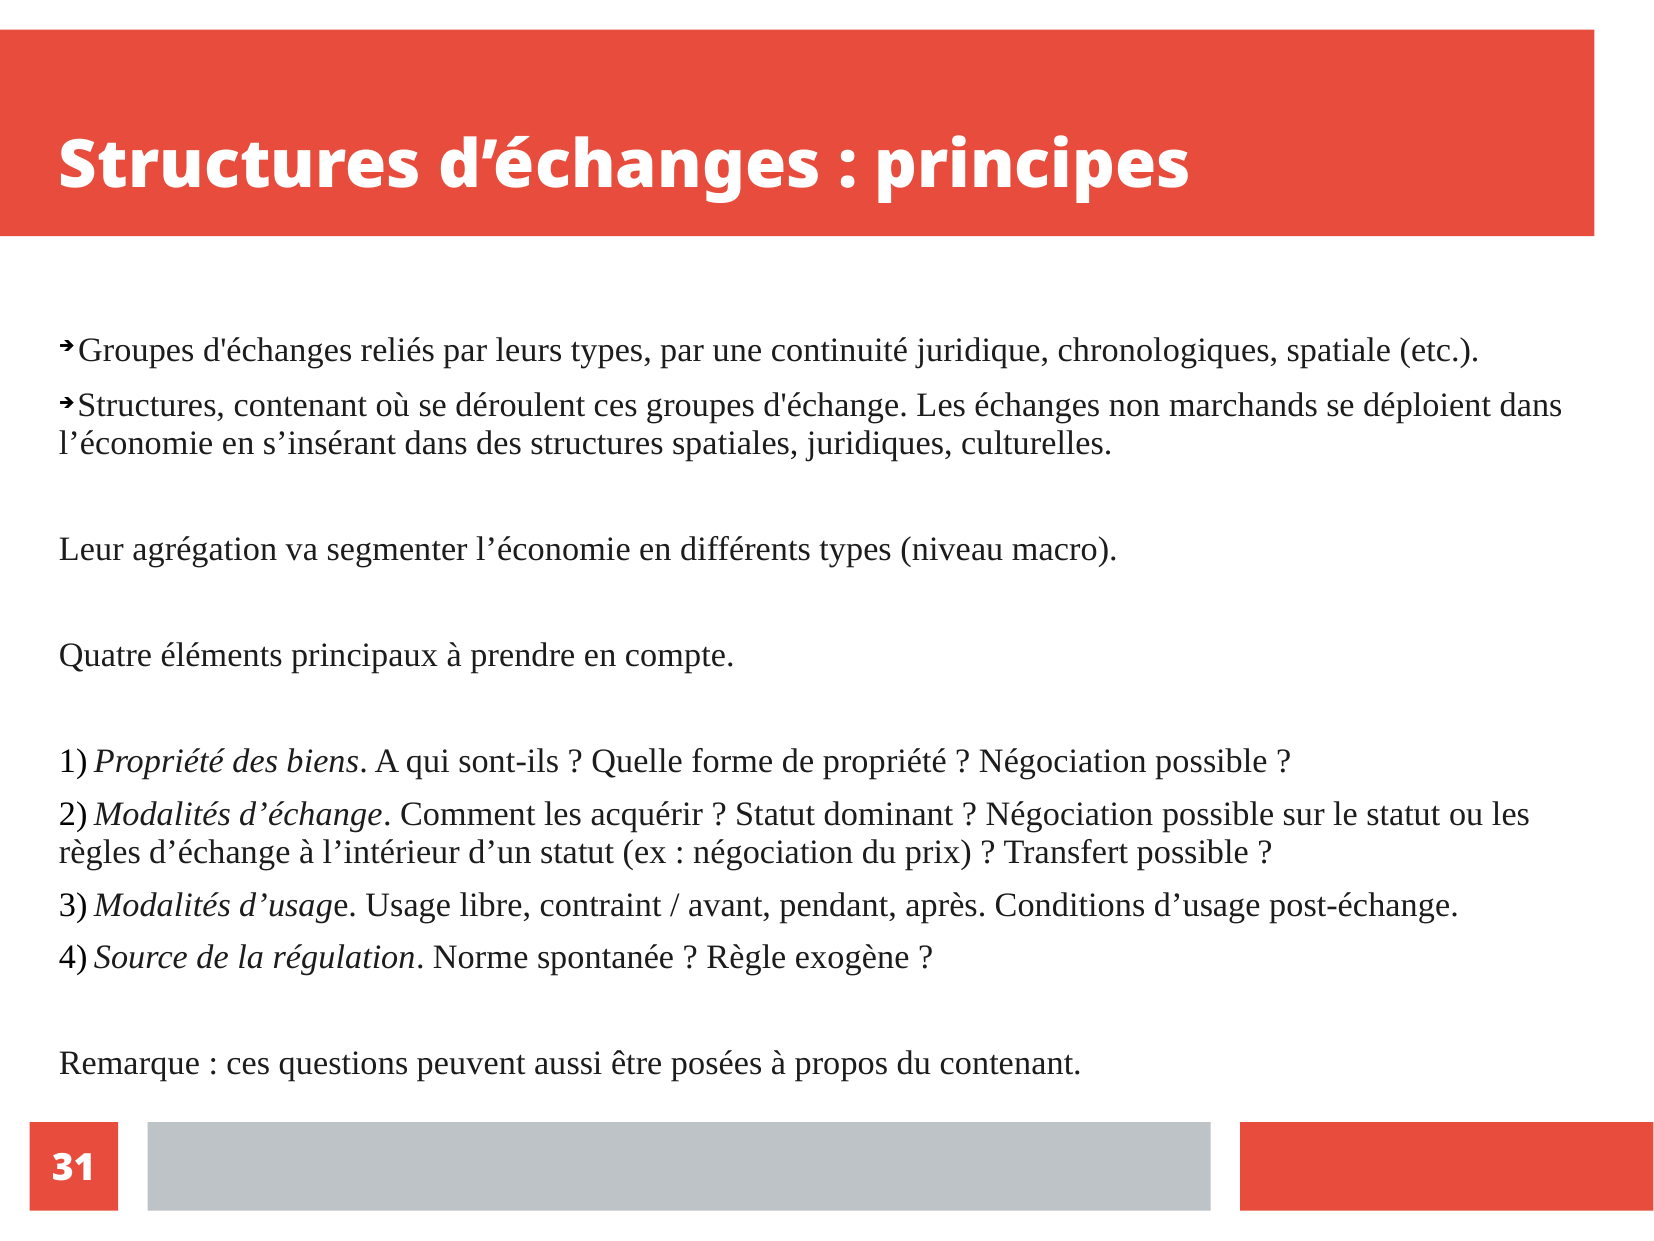

# Structures d’échanges : principes
 Groupes d'échanges reliés par leurs types, par une continuité juridique, chronologiques, spatiale (etc.).
 Structures, contenant où se déroulent ces groupes d'échange. Les échanges non marchands se déploient dans l’économie en s’insérant dans des structures spatiales, juridiques, culturelles.
Leur agrégation va segmenter l’économie en différents types (niveau macro).
Quatre éléments principaux à prendre en compte.
 Propriété des biens. A qui sont-ils ? Quelle forme de propriété ? Négociation possible ?
 Modalités d’échange. Comment les acquérir ? Statut dominant ? Négociation possible sur le statut ou les règles d’échange à l’intérieur d’un statut (ex : négociation du prix) ? Transfert possible ?
 Modalités d’usage. Usage libre, contraint / avant, pendant, après. Conditions d’usage post-échange.
 Source de la régulation. Norme spontanée ? Règle exogène ?
Remarque : ces questions peuvent aussi être posées à propos du contenant.
31